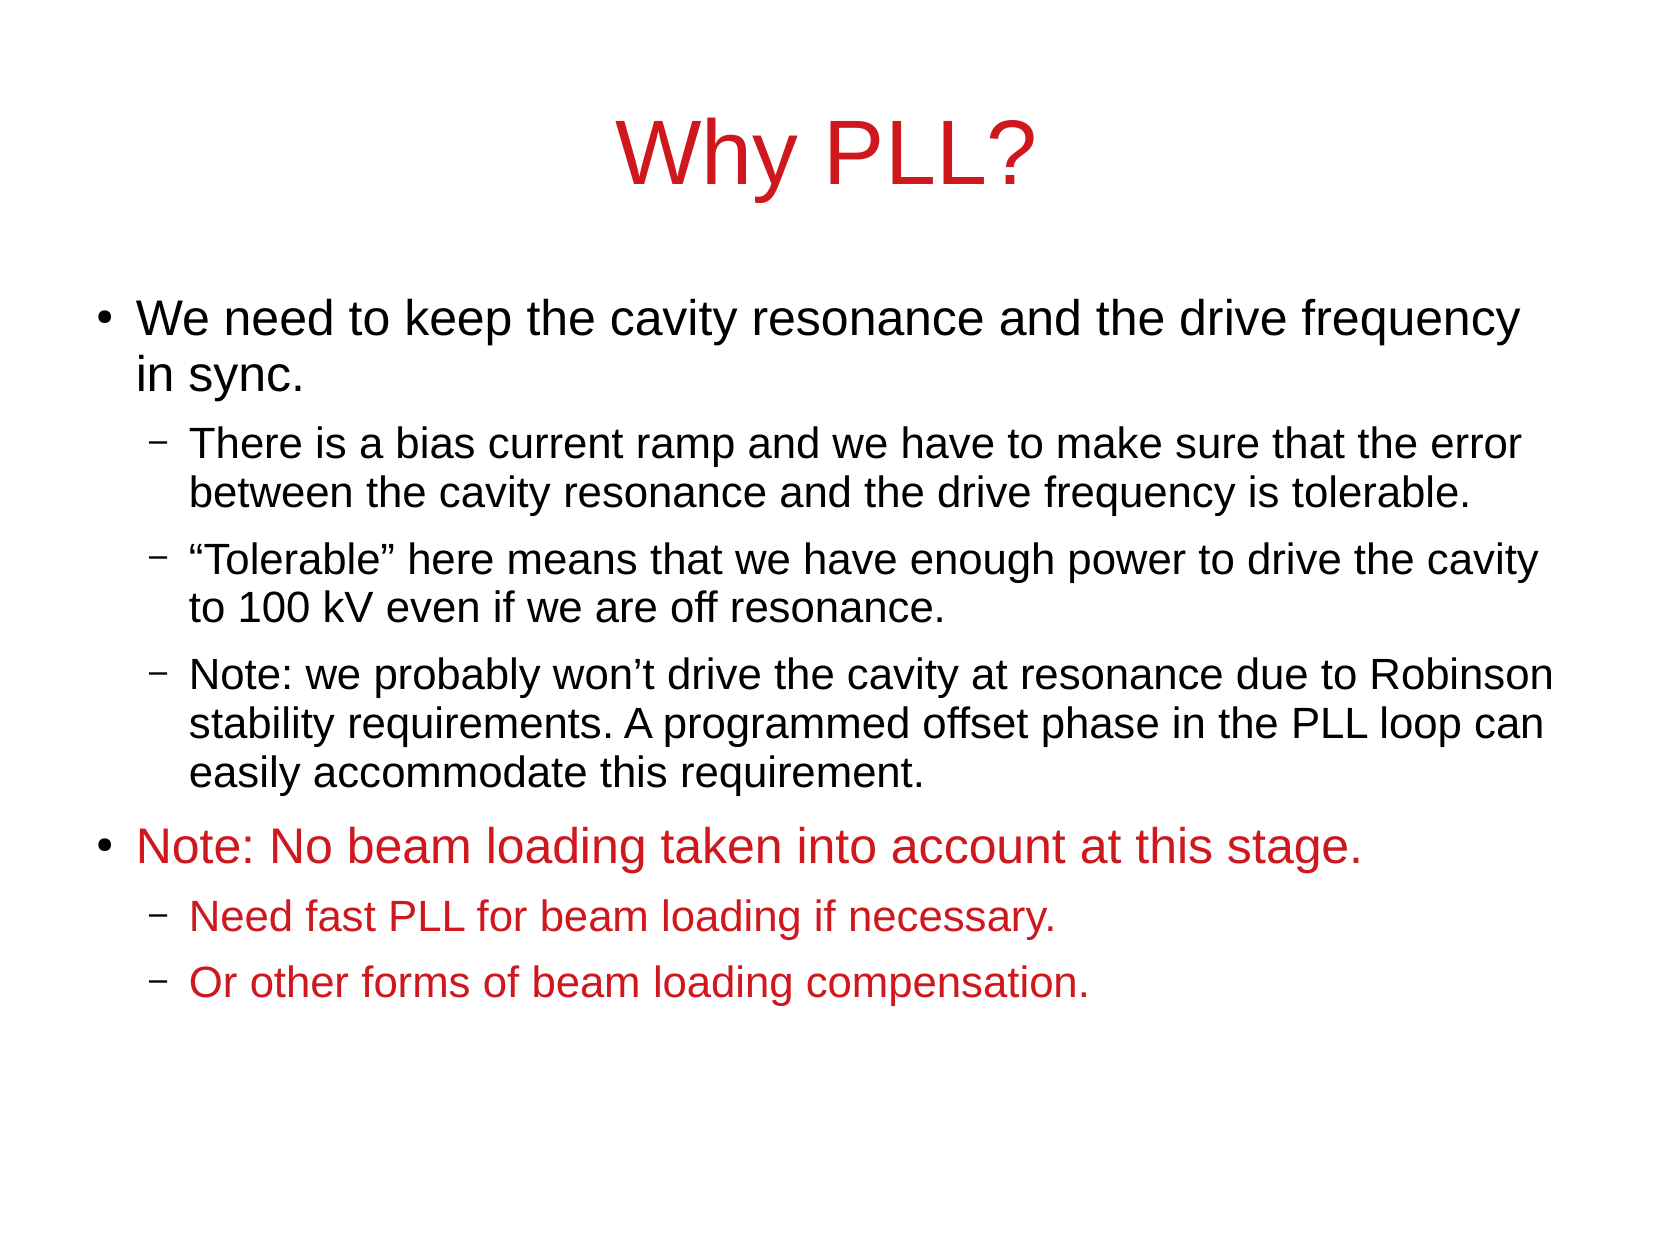

# Why PLL?
We need to keep the cavity resonance and the drive frequency in sync.
There is a bias current ramp and we have to make sure that the error between the cavity resonance and the drive frequency is tolerable.
“Tolerable” here means that we have enough power to drive the cavity to 100 kV even if we are off resonance.
Note: we probably won’t drive the cavity at resonance due to Robinson stability requirements. A programmed offset phase in the PLL loop can easily accommodate this requirement.
Note: No beam loading taken into account at this stage.
Need fast PLL for beam loading if necessary.
Or other forms of beam loading compensation.